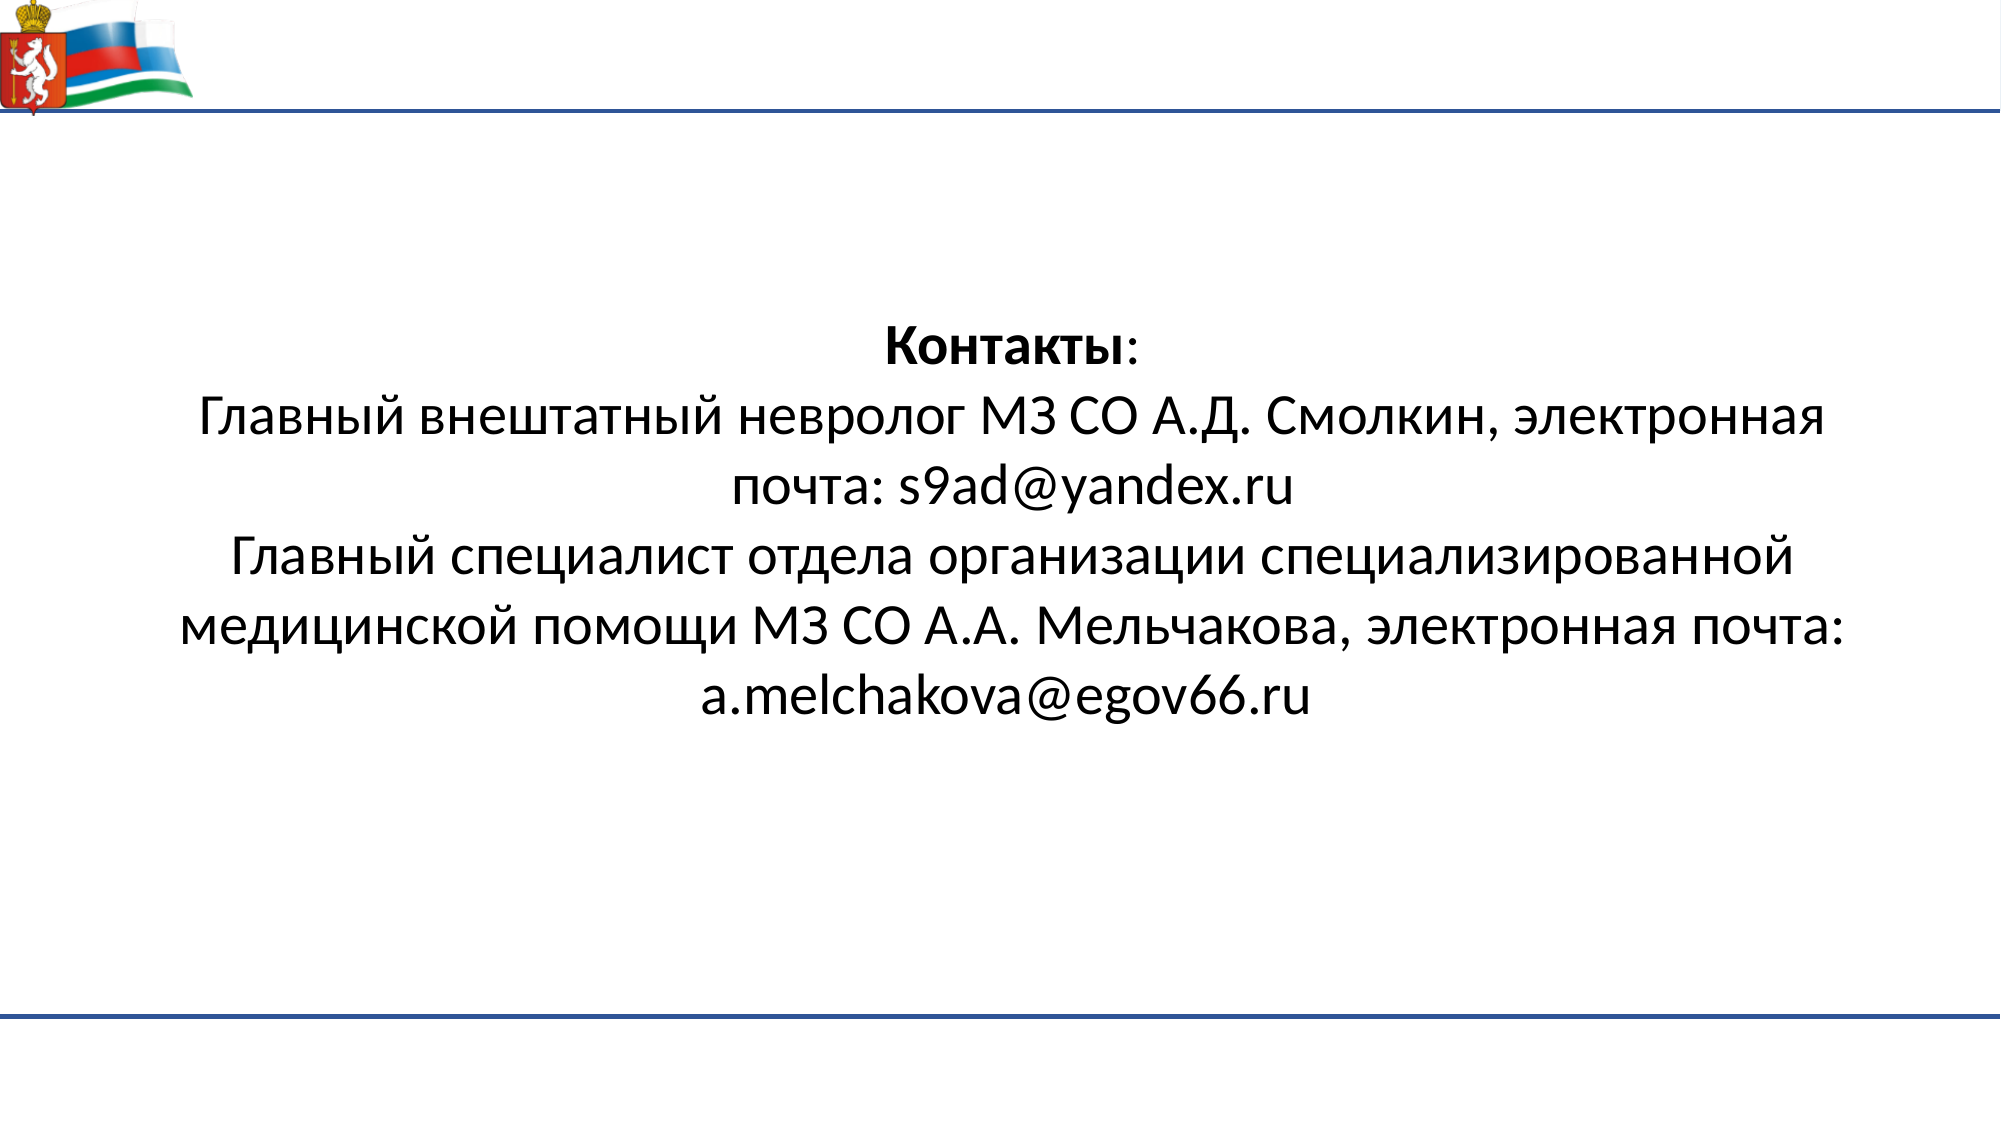

# Контакты: Главный внештатный невролог МЗ СО А.Д. Смолкин, электронная почта: s9ad@yandex.ru Главный специалист отдела организации специализированной медицинской помощи МЗ СО А.А. Мельчакова, электронная почта: a.melchakova@egov66.ru